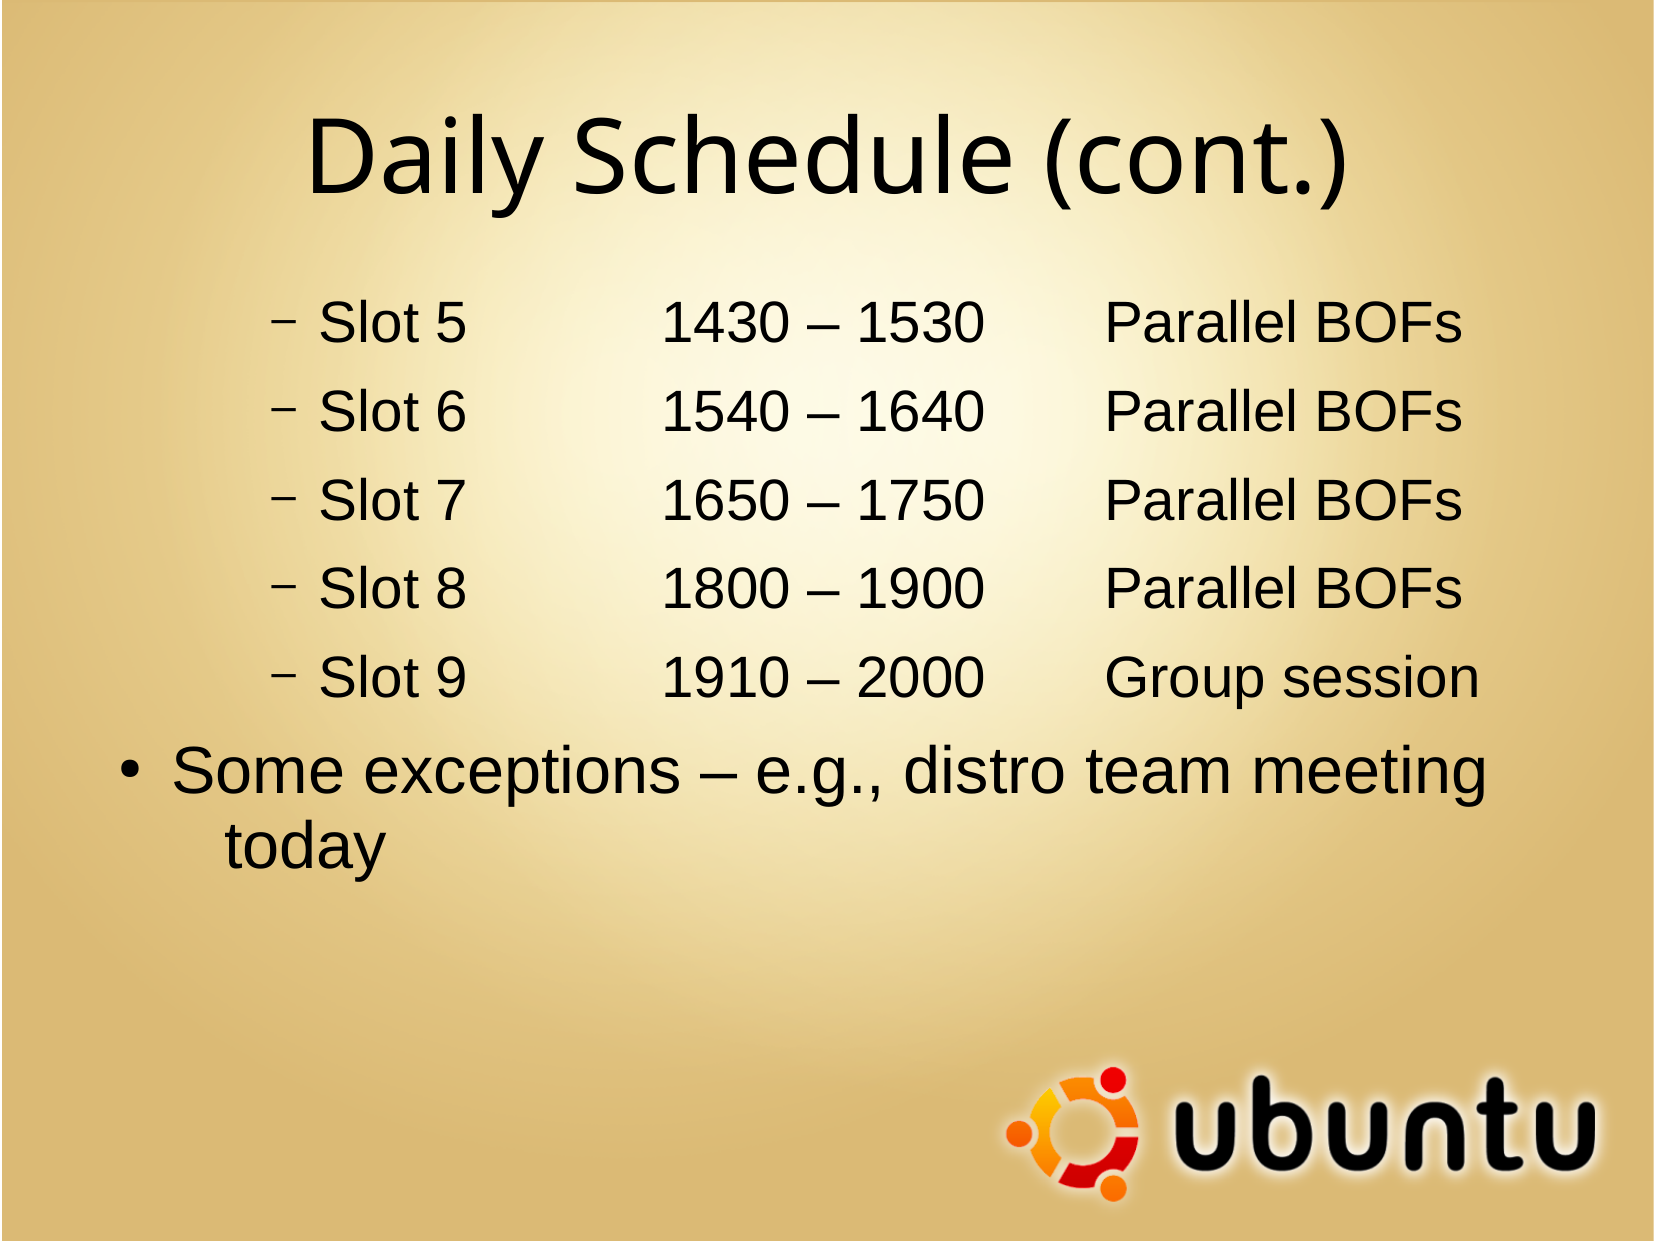

# Daily Schedule (cont.)
Slot 5			1430 – 1530		Parallel BOFs
Slot 6			1540 – 1640		Parallel BOFs
Slot 7			1650 – 1750		Parallel BOFs
Slot 8			1800 – 1900		Parallel BOFs
Slot 9			1910 – 2000		Group session
Some exceptions – e.g., distro team meeting today